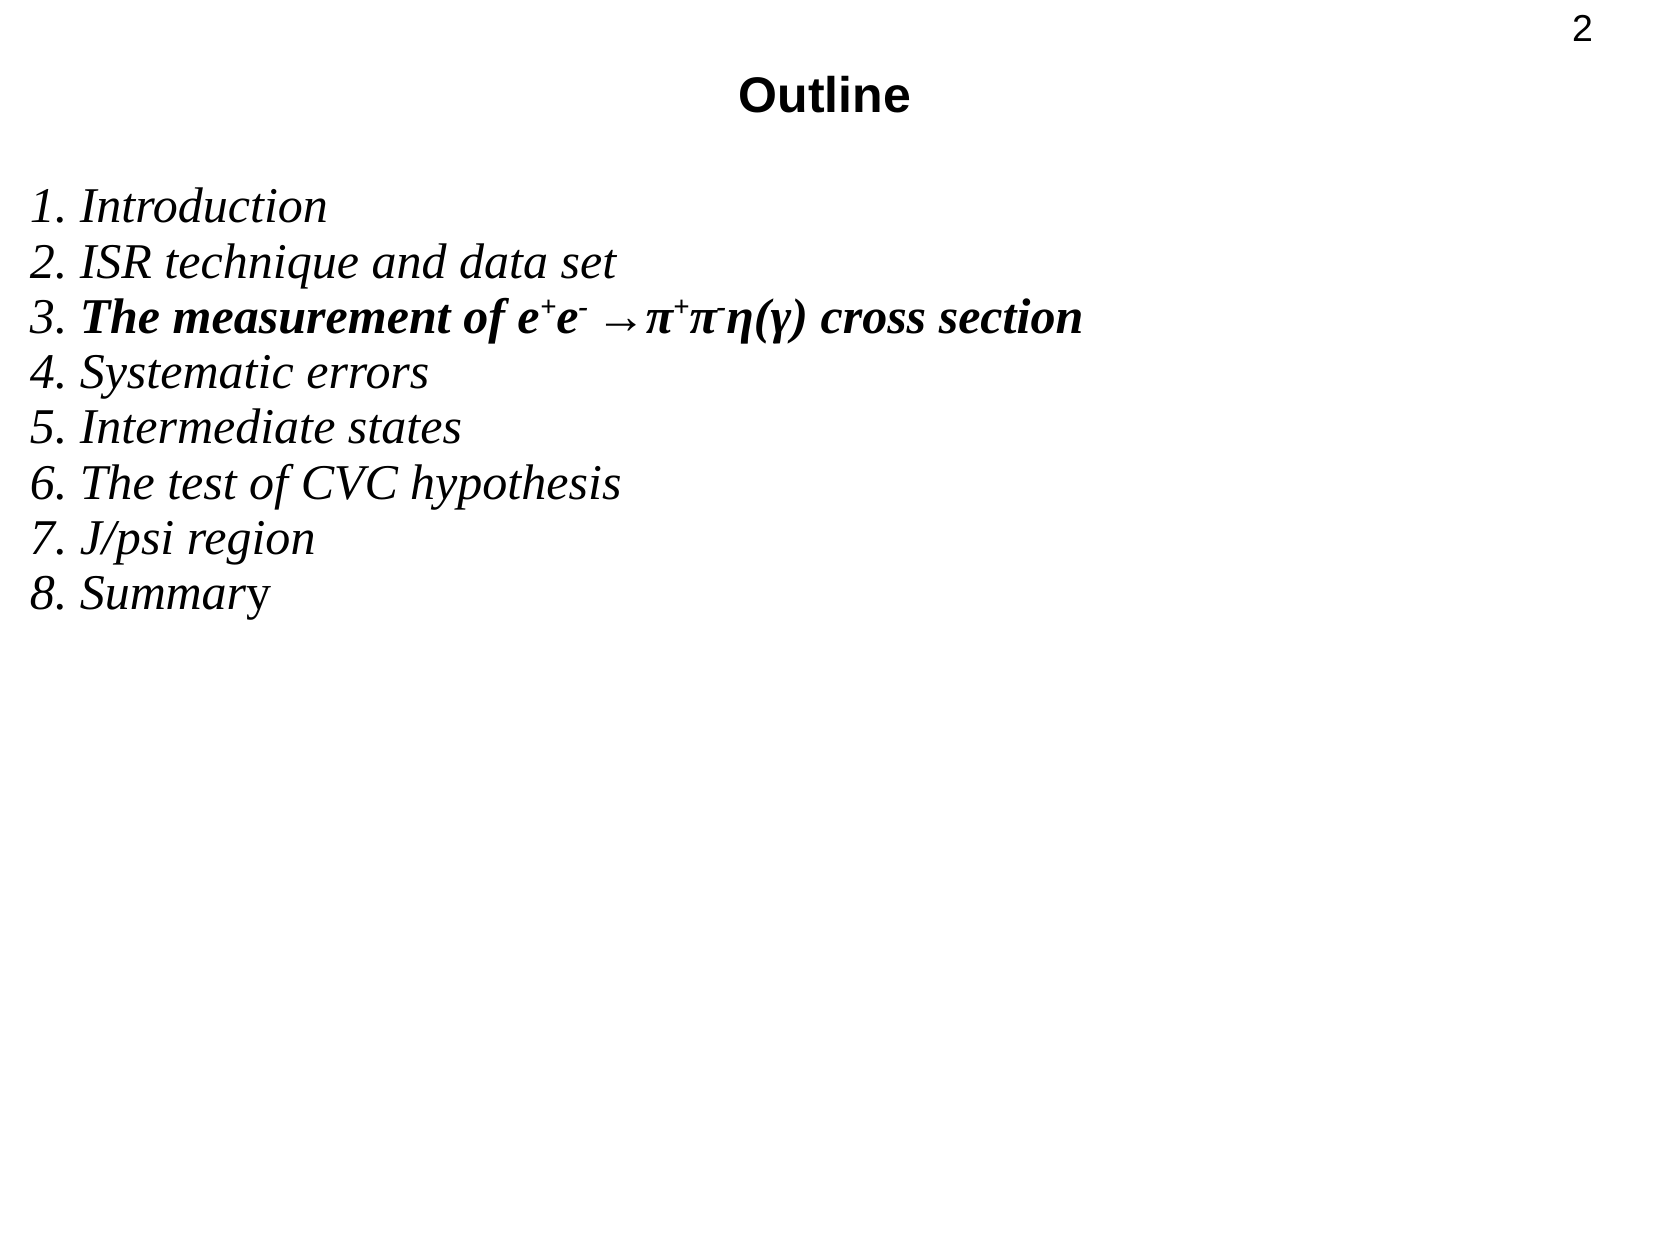

2
Outline
1. Introduction
2. ISR technique and data set
3. The measurement of e+e- →π+π-η(γ) cross section
4. Systematic errors
5. Intermediate states
6. The test of CVC hypothesis
7. J/psi region
8. Summary